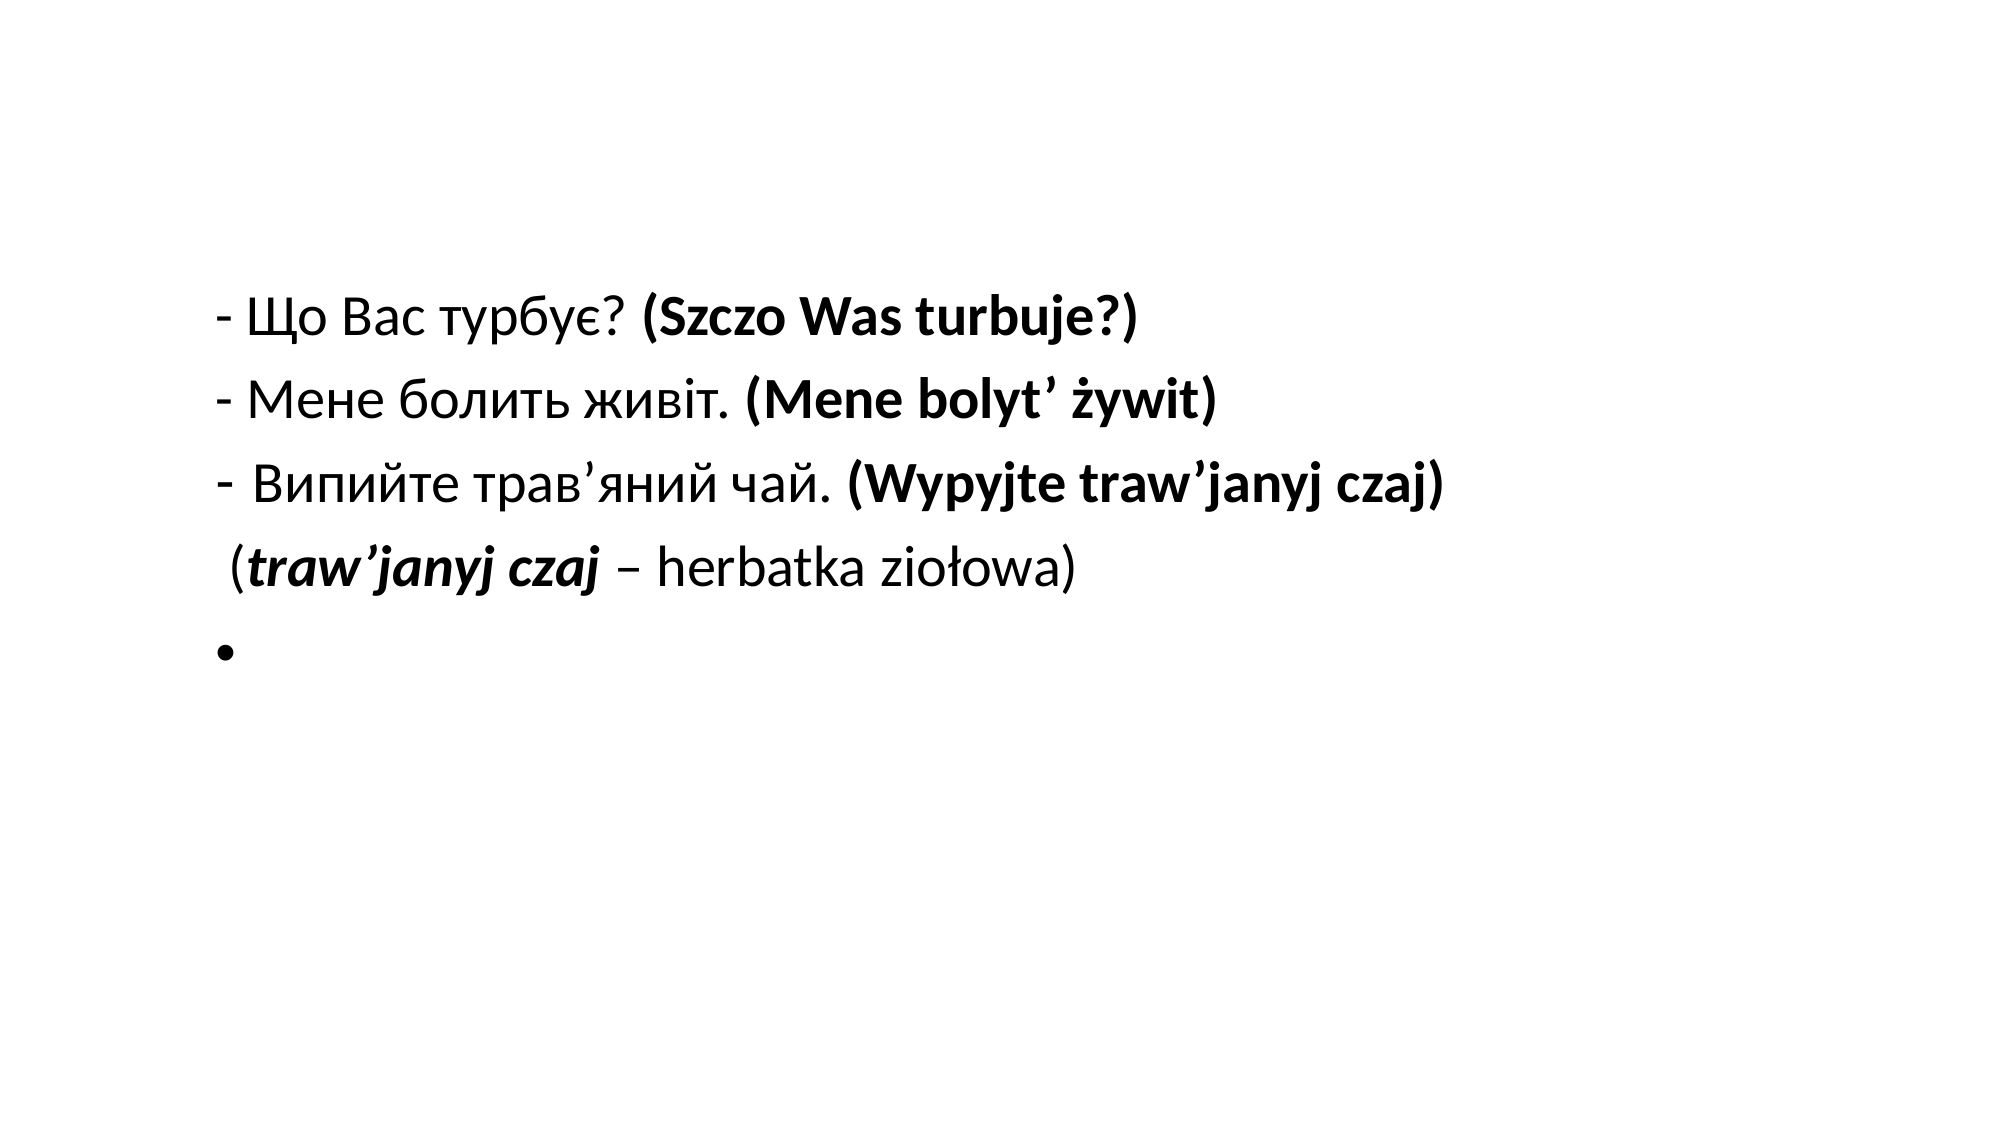

#
- Що Вас турбує? (Szczo Was turbuje?)
- Мене болить живіт. (Mene bolyt’ żywit)
Випийте трав’яний чай. (Wypyjte traw’janyj czaj)
 (traw’janyj czaj – herbatka ziołowa)